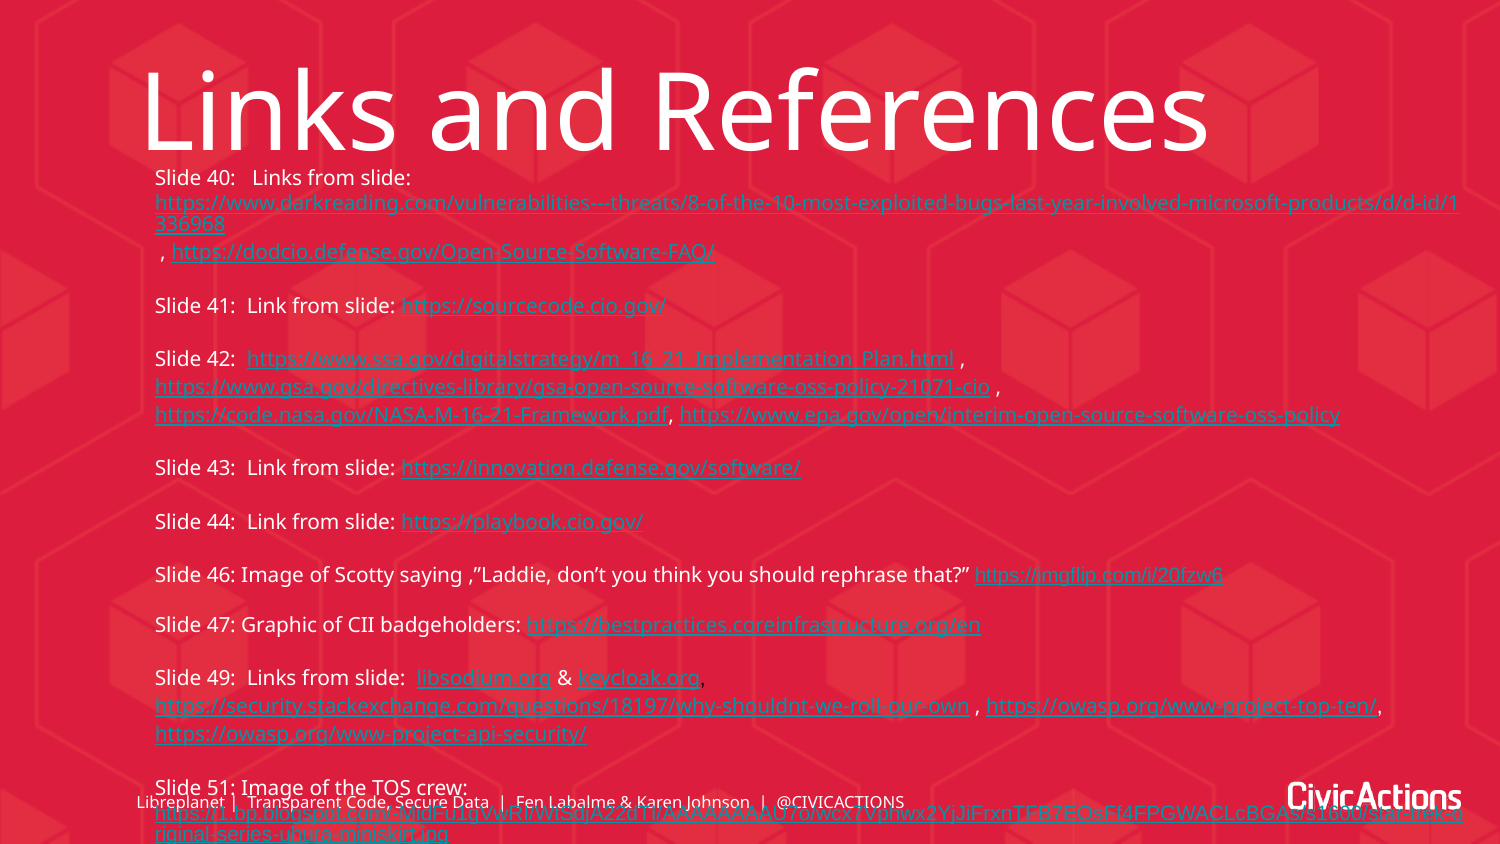

# Links and References
Slide 40: Links from slide: https://www.darkreading.com/vulnerabilities---threats/8-of-the-10-most-exploited-bugs-last-year-involved-microsoft-products/d/d-id/1336968 , https://dodcio.defense.gov/Open-Source-Software-FAQ/
Slide 41: Link from slide: https://sourcecode.cio.gov/
Slide 42: https://www.ssa.gov/digitalstrategy/m_16_21_Implementation_Plan.html , https://www.gsa.gov/directives-library/gsa-open-source-software-oss-policy-21071-cio , https://code.nasa.gov/NASA-M-16-21-Framework.pdf, https://www.epa.gov/open/interim-open-source-software-oss-policy
Slide 43: Link from slide: https://innovation.defense.gov/software/
Slide 44: Link from slide: https://playbook.cio.gov/
Slide 46: Image of Scotty saying ,”Laddie, don’t you think you should rephrase that?” https://imgflip.com/i/20fzw6
Slide 47: Graphic of CII badgeholders: https://bestpractices.coreinfrastructure.org/en
Slide 49: Links from slide: libsodium.org & keycloak.org, https://security.stackexchange.com/questions/18197/why-shouldnt-we-roll-our-own , https://owasp.org/www-project-top-ten/, https://owasp.org/www-project-api-security/
Slide 51: Image of the TOS crew: https://1.bp.blogspot.com/-MidFu1gVwRI/WtSdjA22dTI/AAAAAAAAU7o/wcx7Vphwx2YjJiFrxnTFB7EOsFf4FPGWACLcBGAs/s1600/star-trek-original-series-uhura-miniskirt.jpg
Libreplanet | Transparent Code, Secure Data | Fen Labalme & Karen Johnson | @CIVICACTIONS